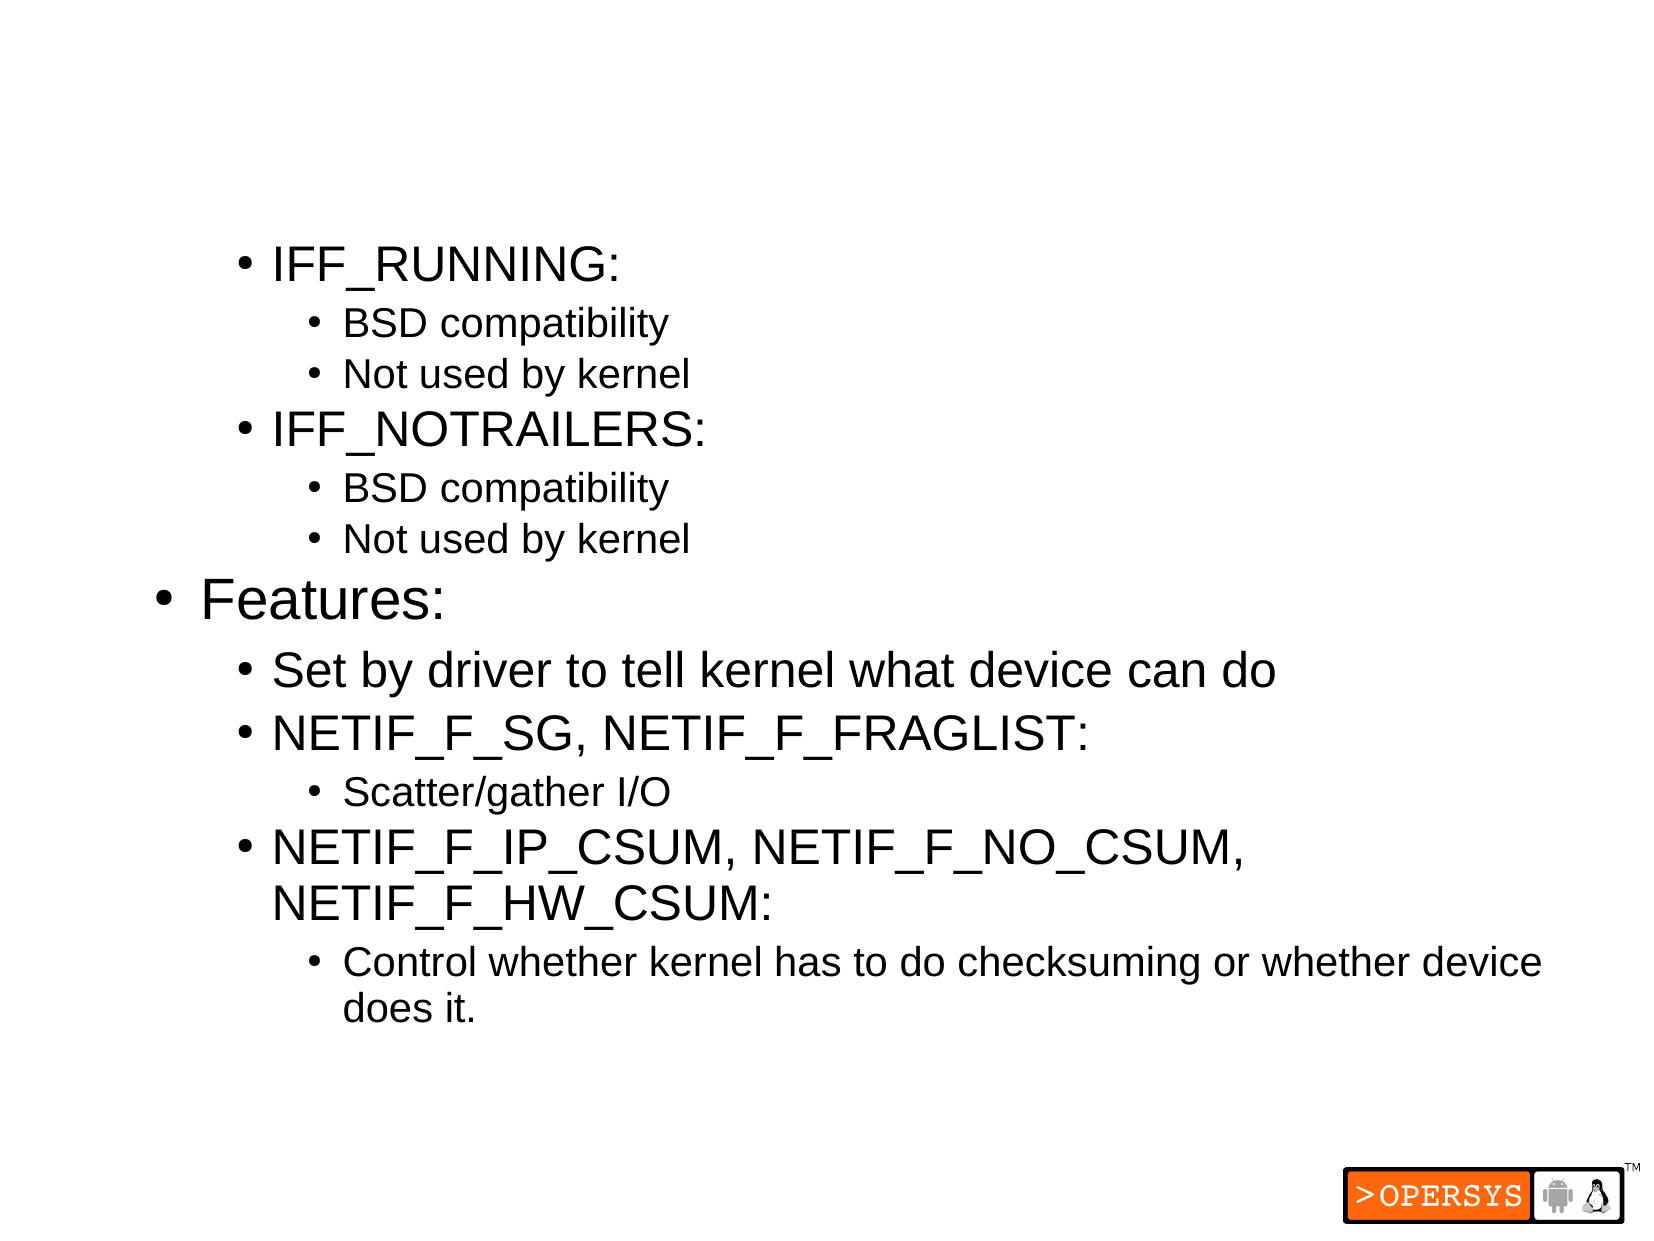

# IFF_RUNNING:
BSD compatibility
Not used by kernel
IFF_NOTRAILERS:
BSD compatibility
Not used by kernel
Features:
Set by driver to tell kernel what device can do
NETIF_F_SG, NETIF_F_FRAGLIST:
Scatter/gather I/O
NETIF_F_IP_CSUM, NETIF_F_NO_CSUM, NETIF_F_HW_CSUM:
Control whether kernel has to do checksuming or whether device does it.